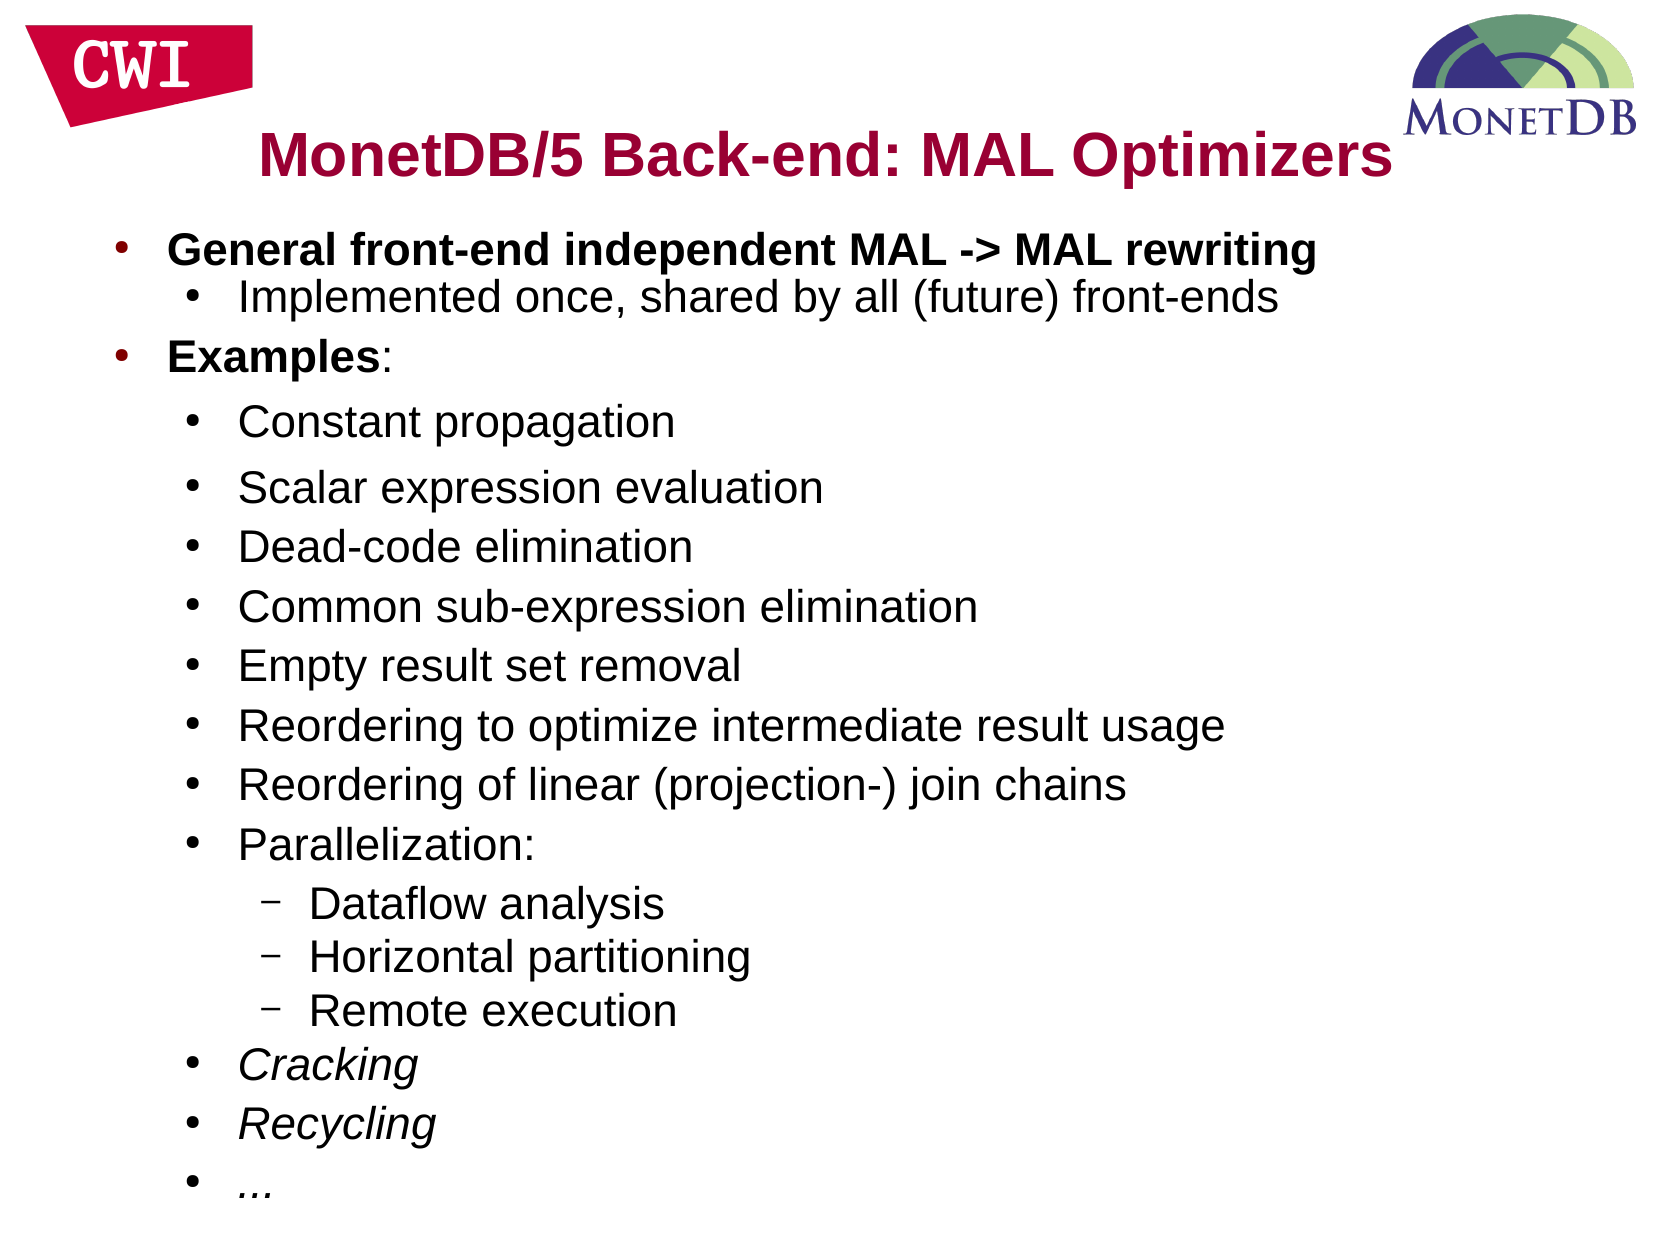

MonetDB/5 Back-end: MAL Optimizers
# General front-end independent MAL -> MAL rewriting
Implemented once, shared by all (future) front-ends
Examples:
Constant propagation
Scalar expression evaluation
Dead-code elimination
Common sub-expression elimination
Empty result set removal
Reordering to optimize intermediate result usage
Reordering of linear (projection-) join chains
Parallelization:
Dataflow analysis
Horizontal partitioning
Remote execution
Cracking
Recycling
...